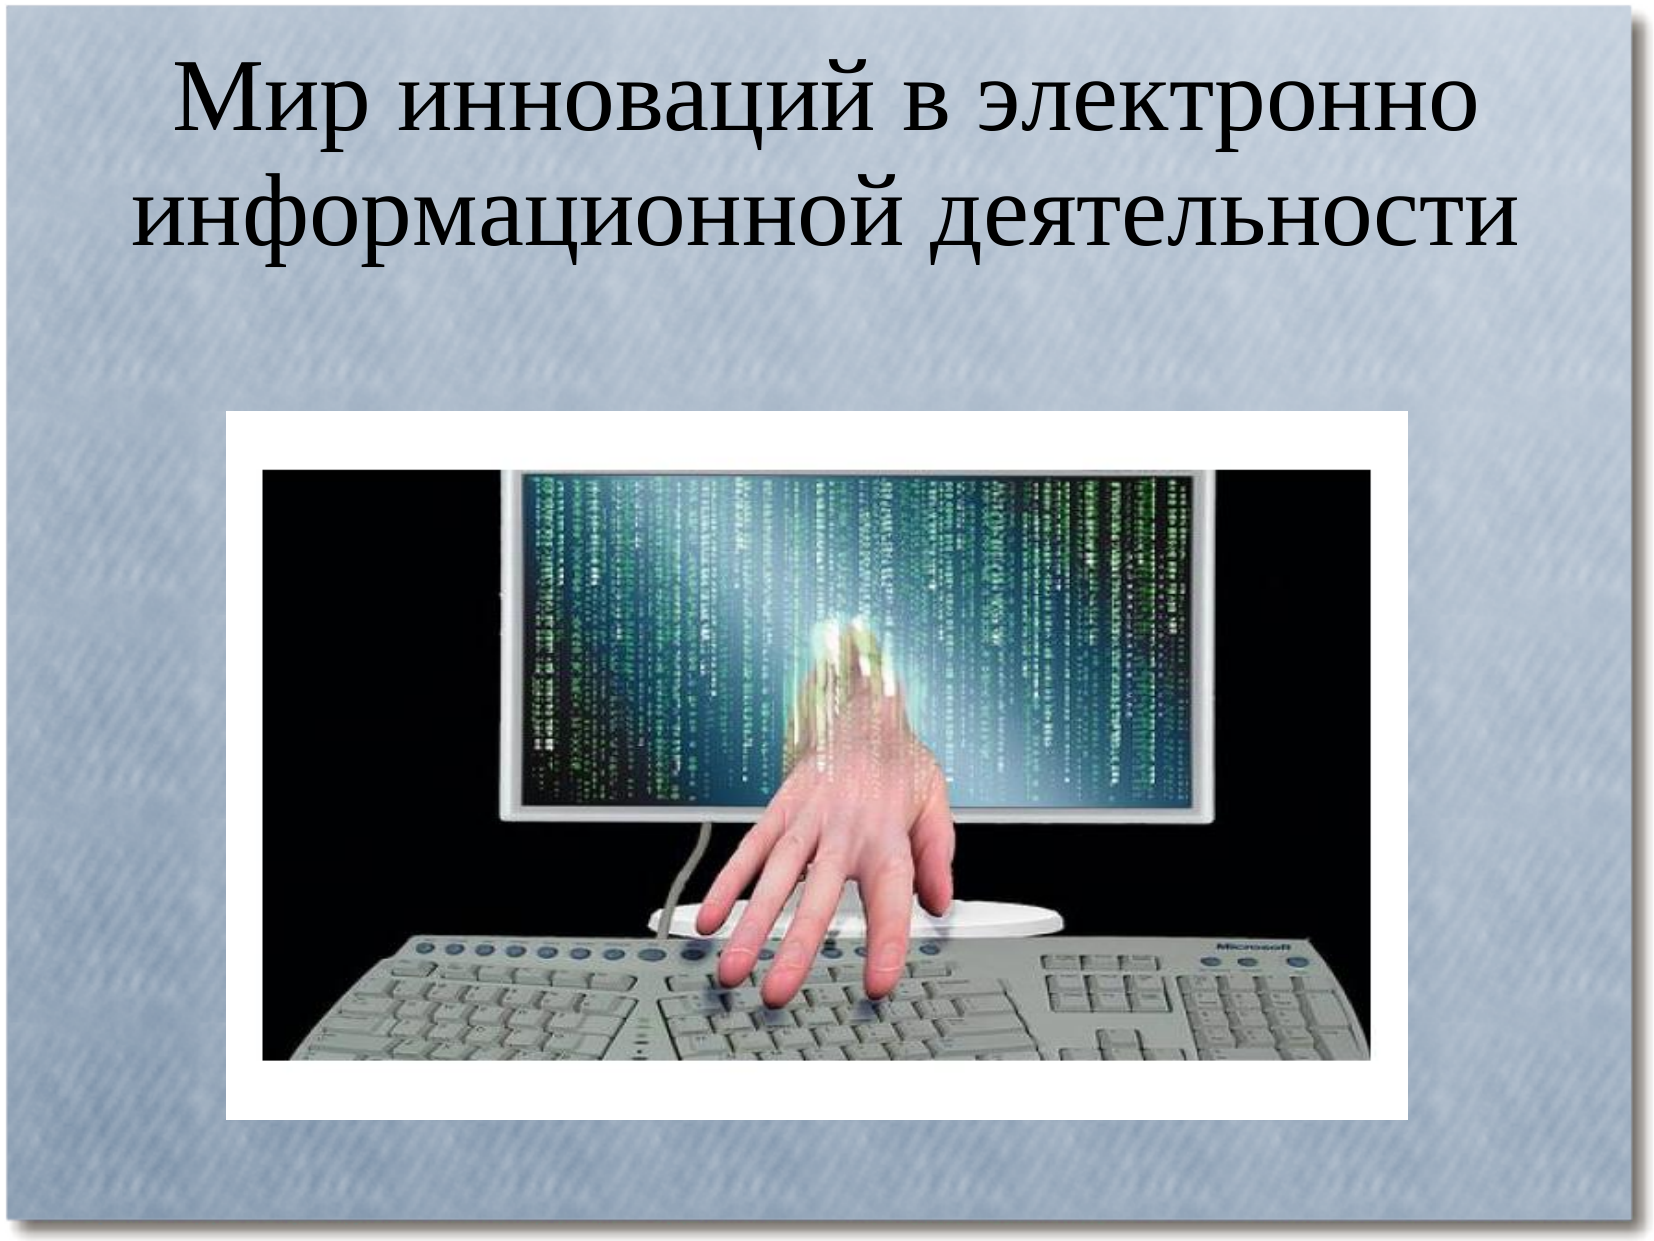

# Мир инноваций в электронно информационной деятельности